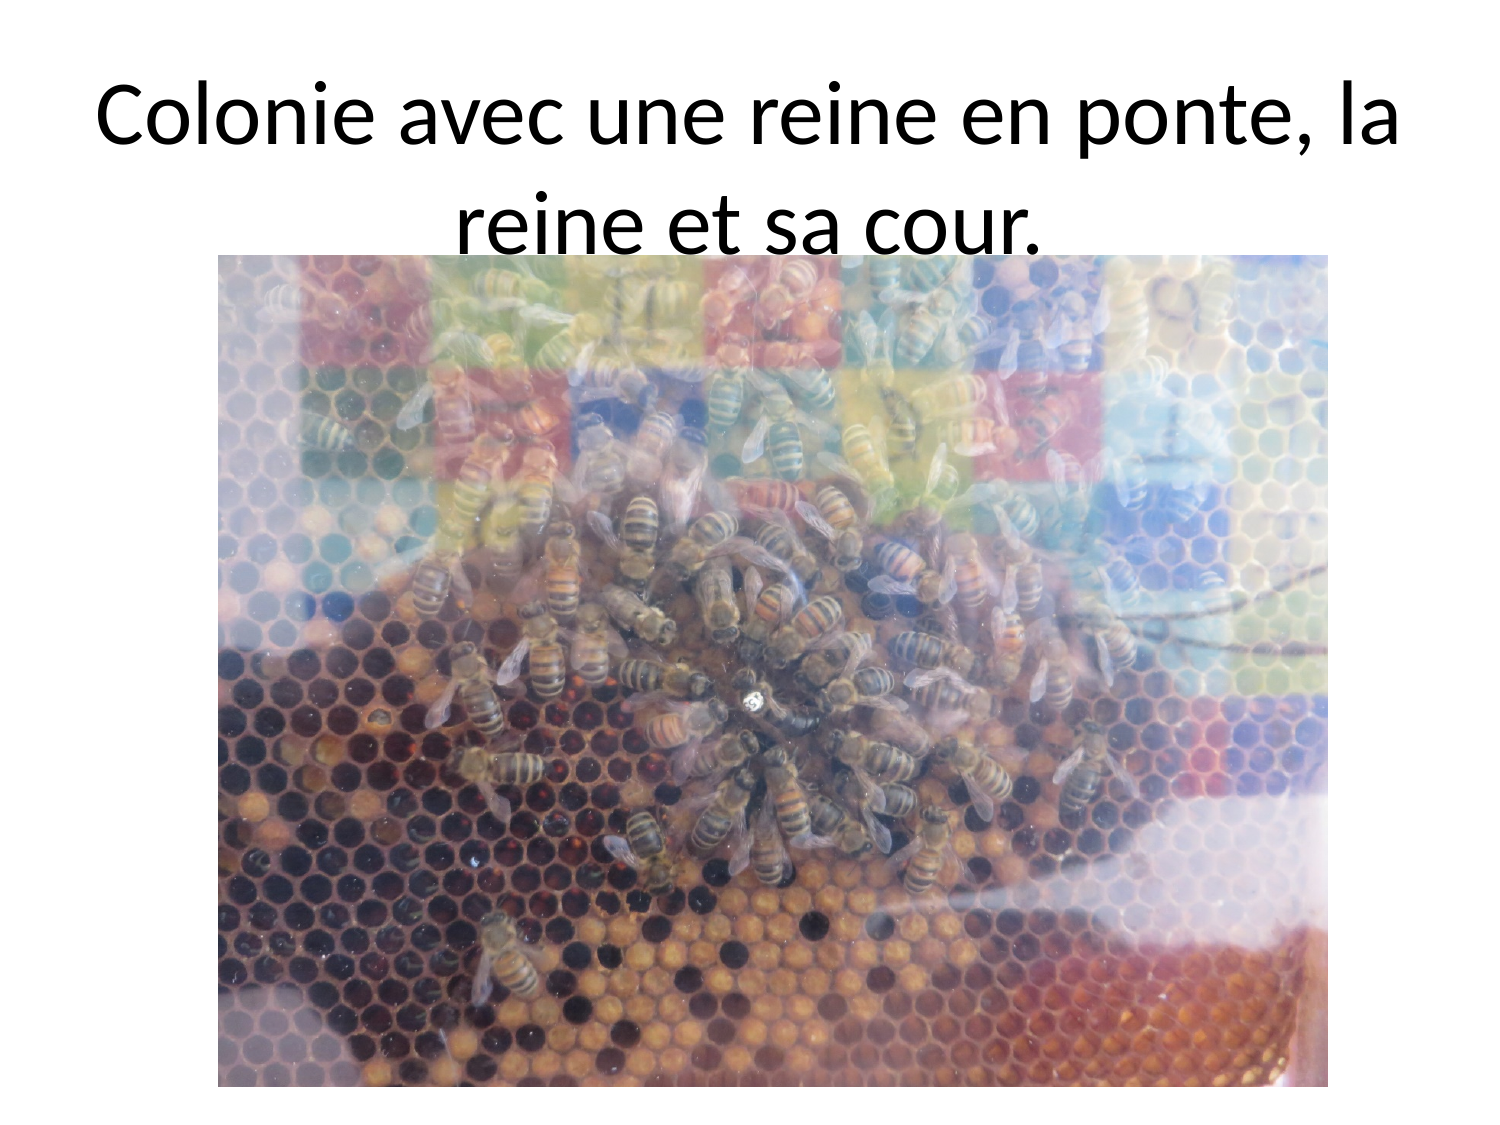

# Colonie avec une reine en ponte, la reine et sa cour.